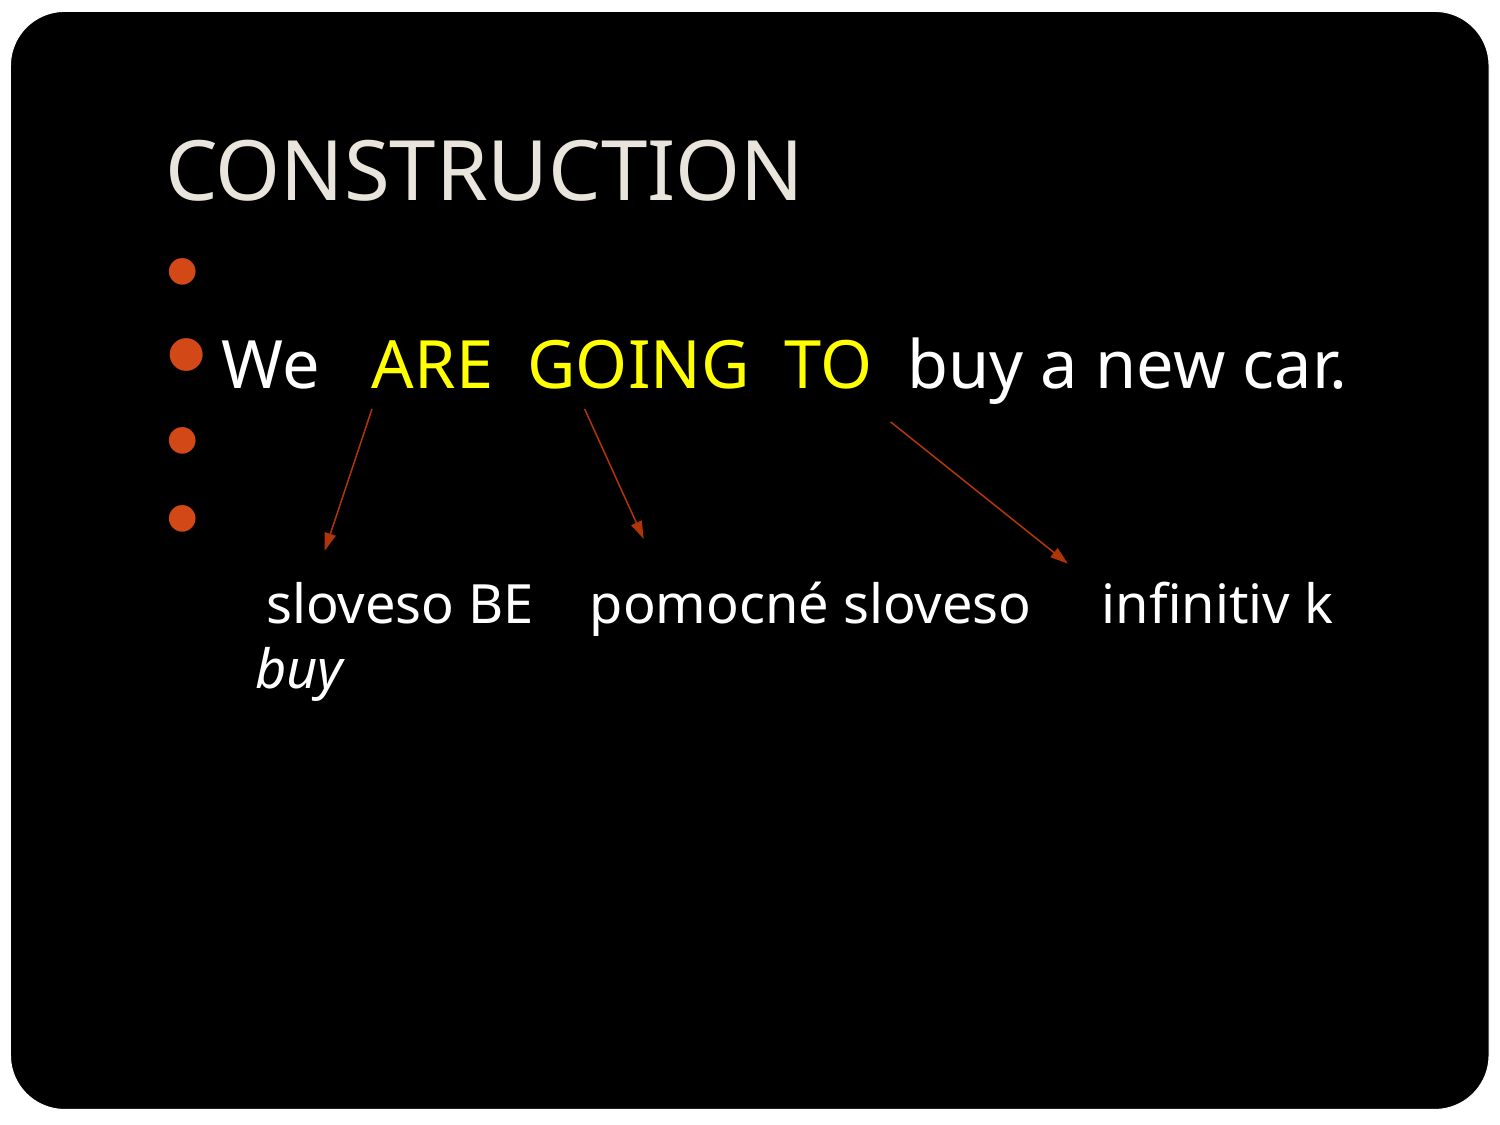

# CONSTRUCTION
We ARE GOING TO buy a new car.
 sloveso BE pomocné sloveso infinitiv k buy